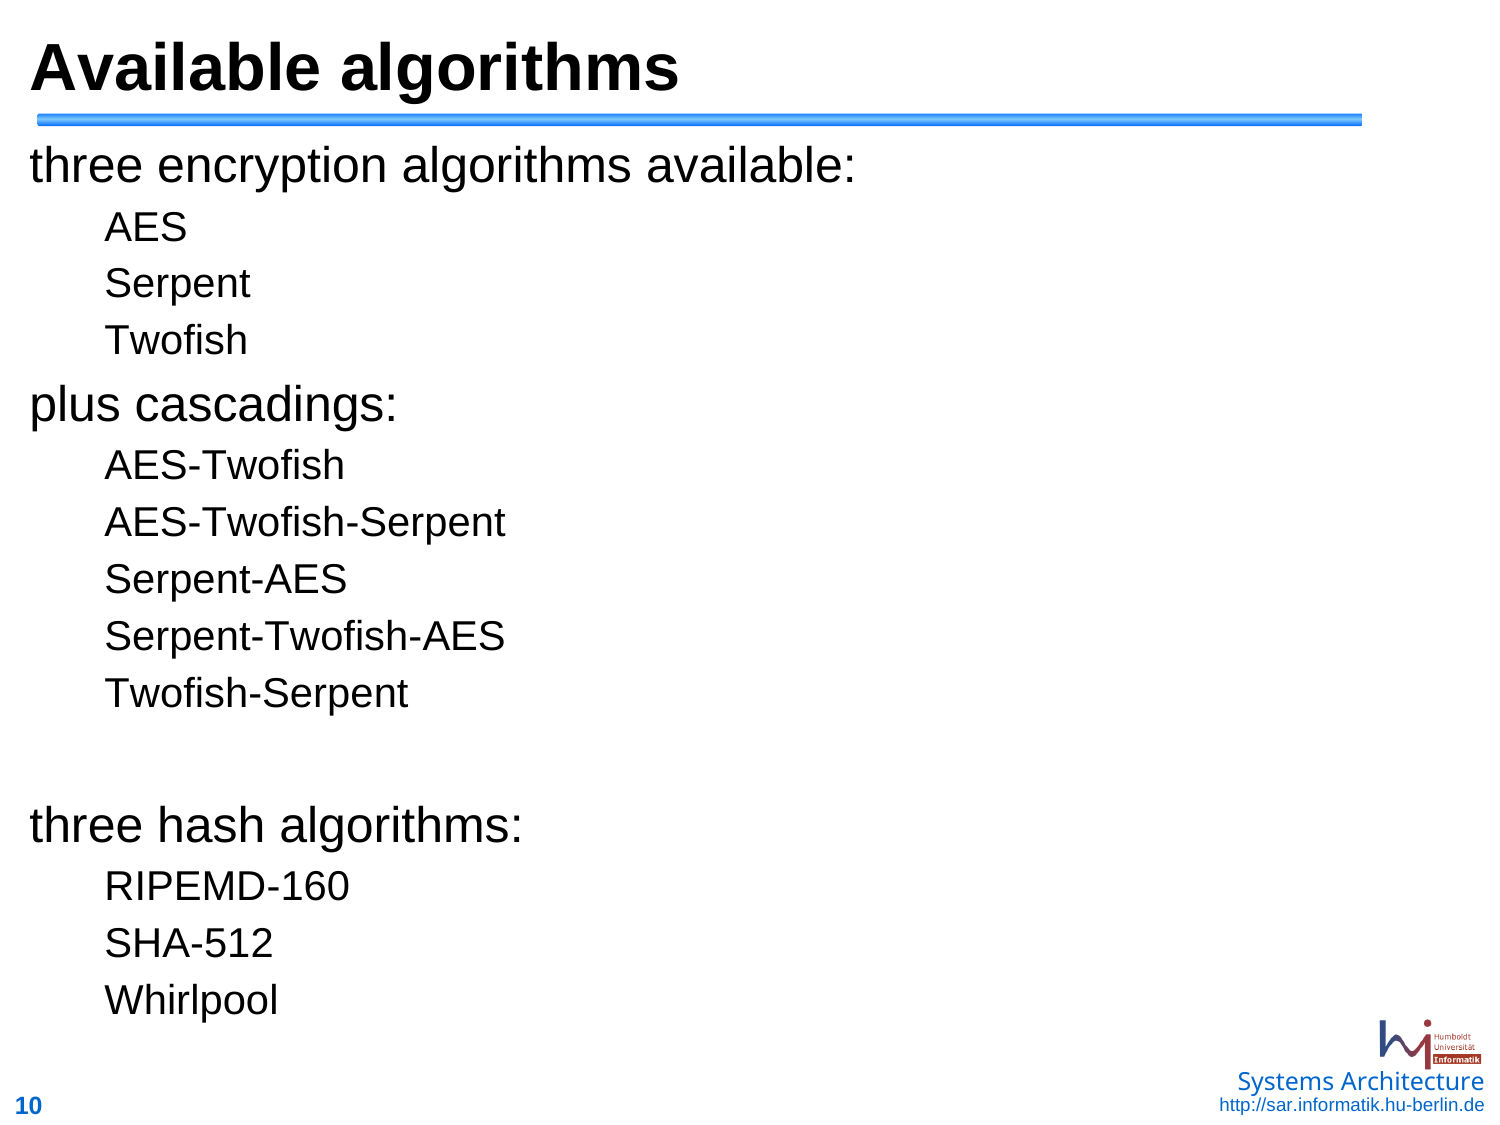

# Available algorithms
three encryption algorithms available:
AES
Serpent
Twofish
plus cascadings:
AES-Twofish
AES-Twofish-Serpent
Serpent-AES
Serpent-Twofish-AES
Twofish-Serpent
three hash algorithms:
RIPEMD-160
SHA-512
Whirlpool